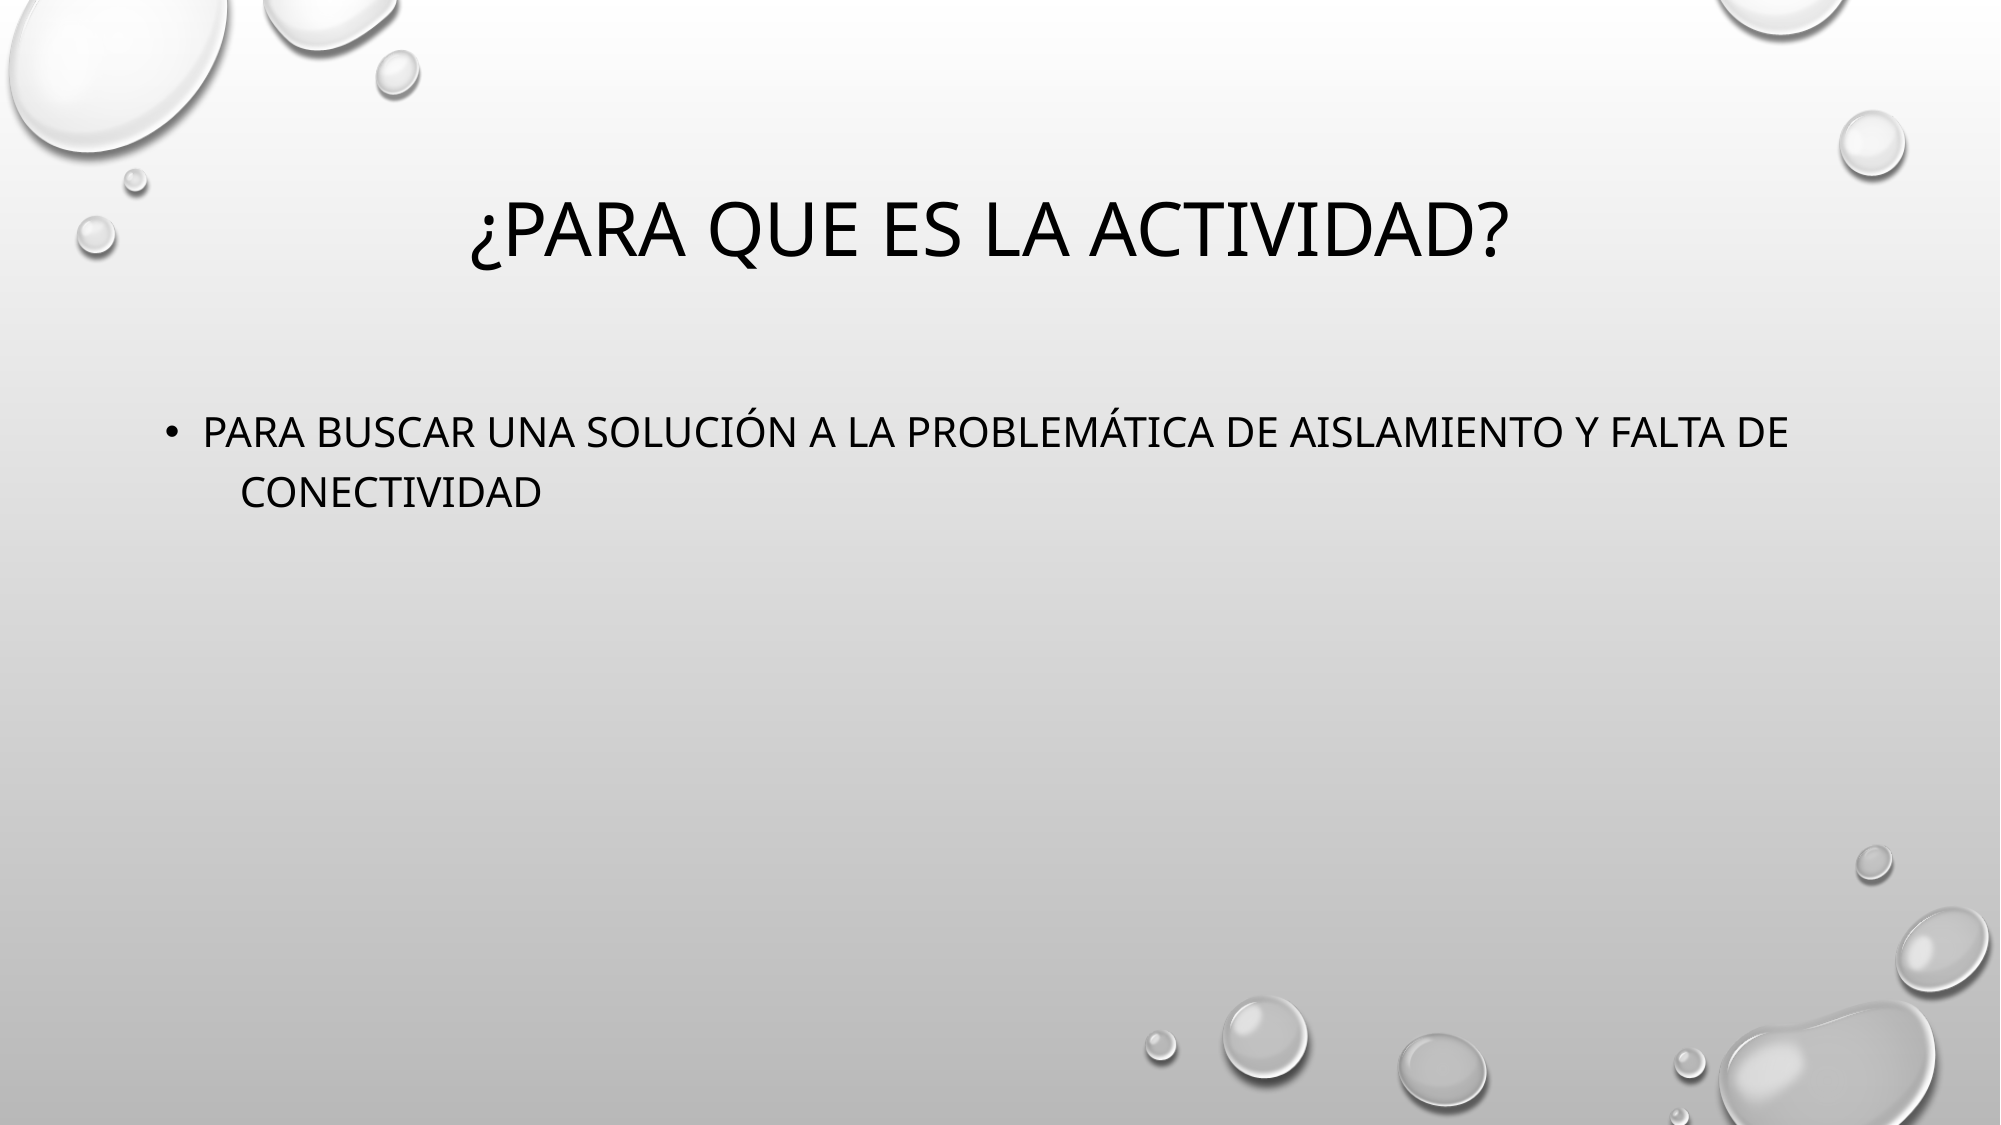

# ¿Para que es la actividad?
Para buscar una solución a la problemática De aislamiento y falta de conectividad